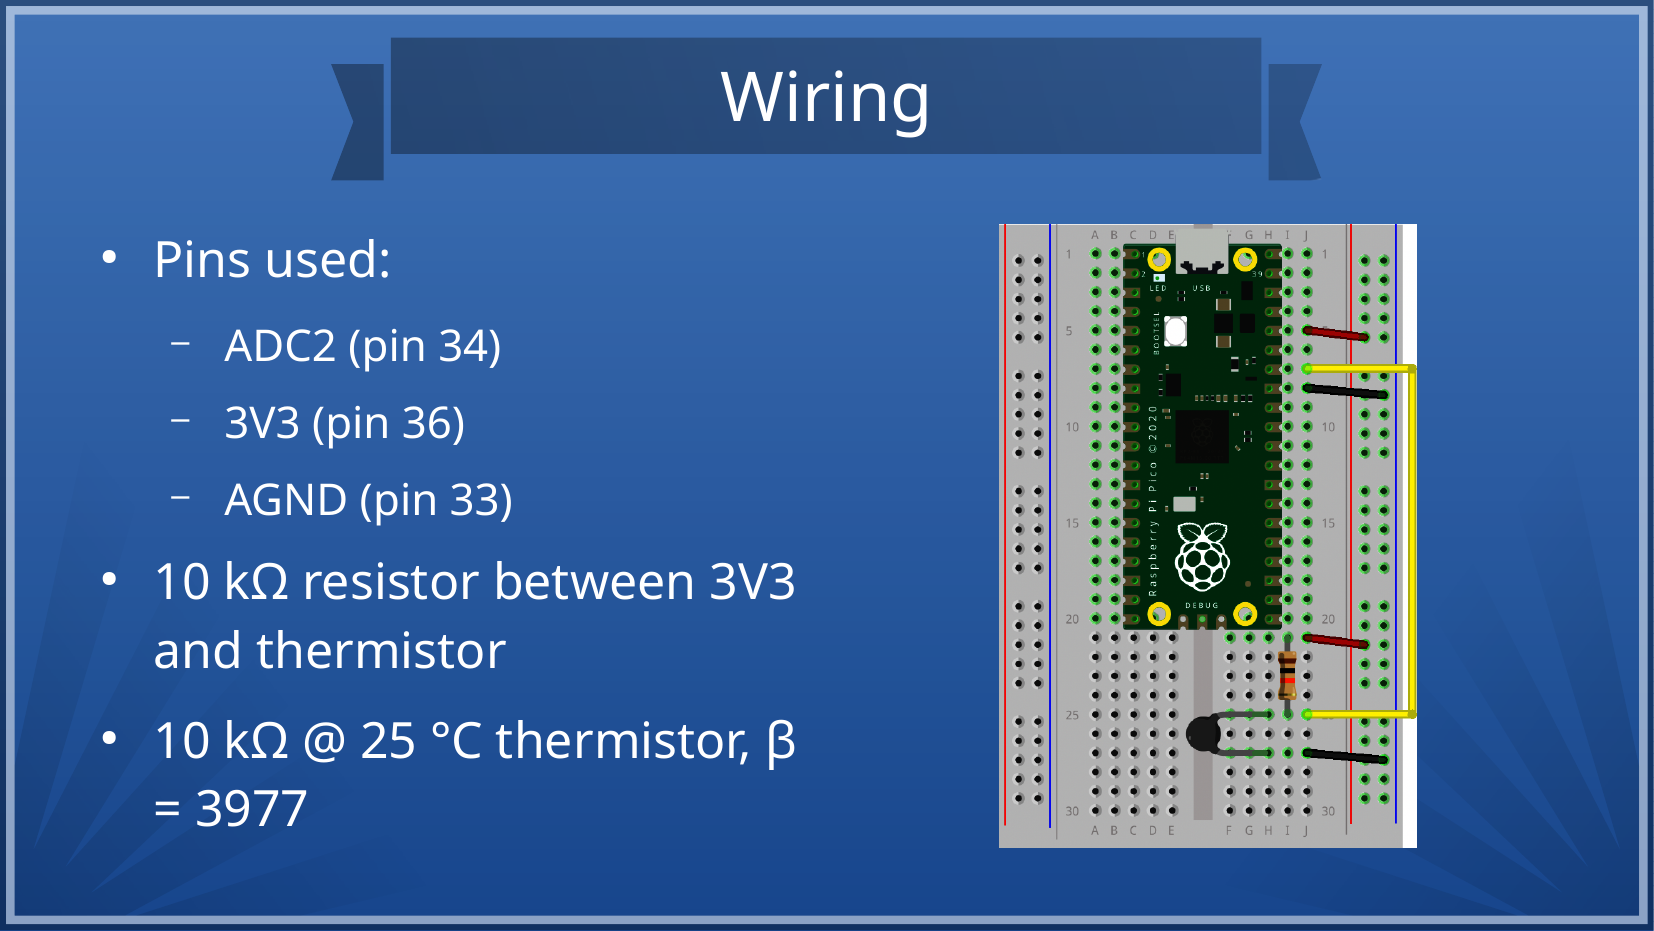

# Wiring
Pins used:
ADC2 (pin 34)
3V3 (pin 36)
AGND (pin 33)
10 kΩ resistor between 3V3 and thermistor
10 kΩ @ 25 °C thermistor, β = 3977